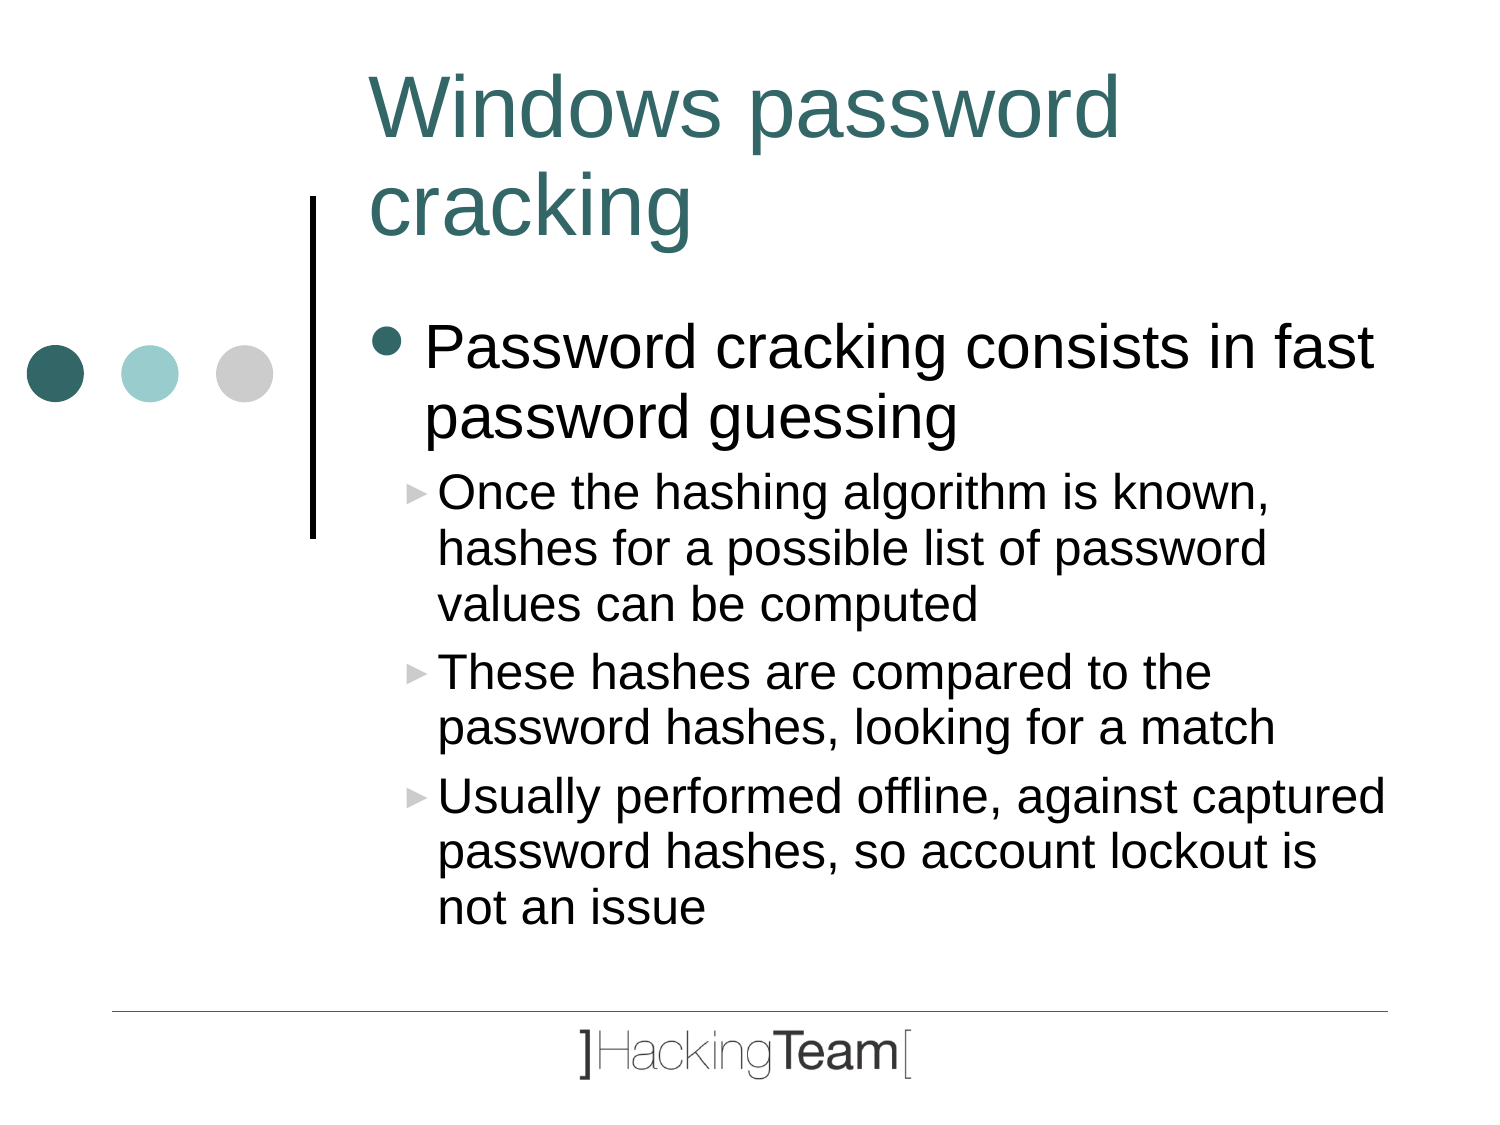

# Windows password cracking
Password cracking consists in fast password guessing
Once the hashing algorithm is known, hashes for a possible list of password values can be computed
These hashes are compared to the password hashes, looking for a match
Usually performed offline, against captured password hashes, so account lockout is not an issue